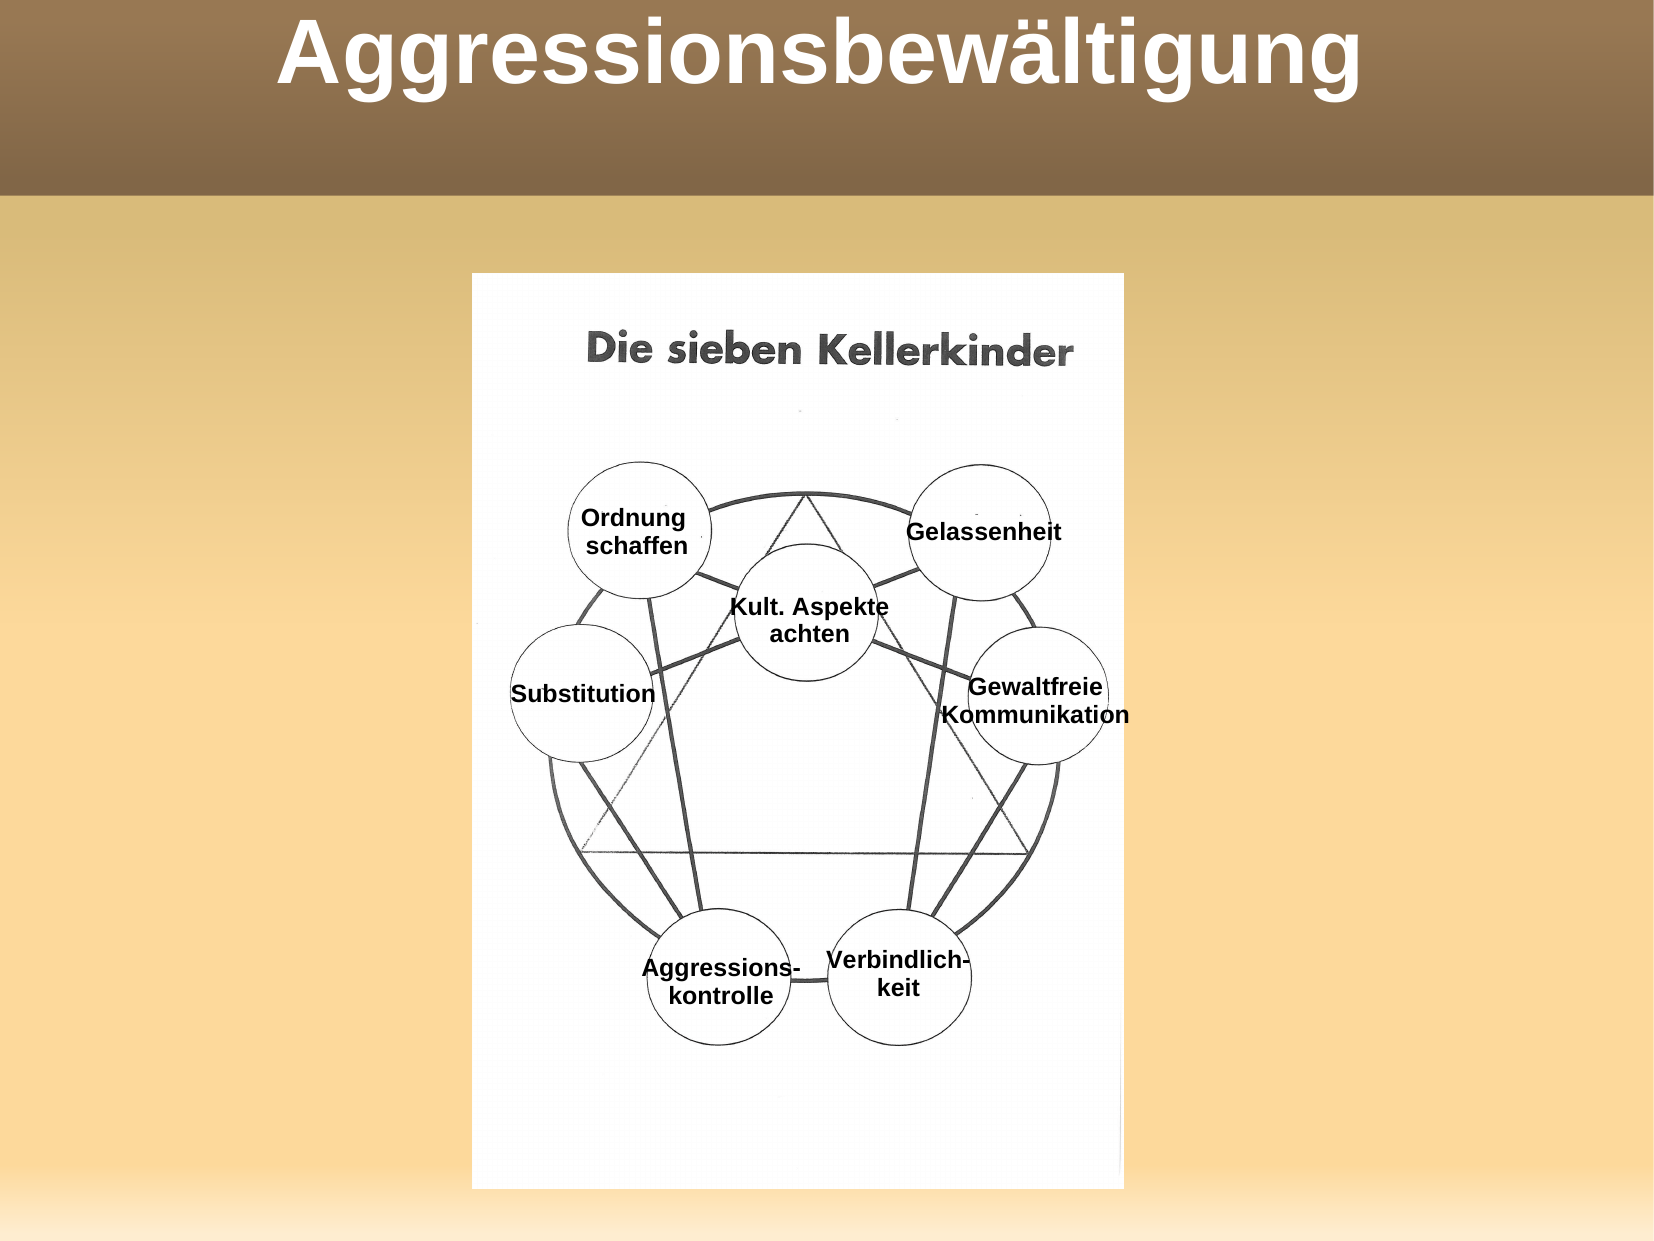

# Aggressionsbewältigung
Gelassenheit
Ordnung
schaffen
Kult. Aspekte
achten
Substitution
Gewaltfreie
Kommunikation
Verbindlich-
keit
Aggressions-
kontrolle